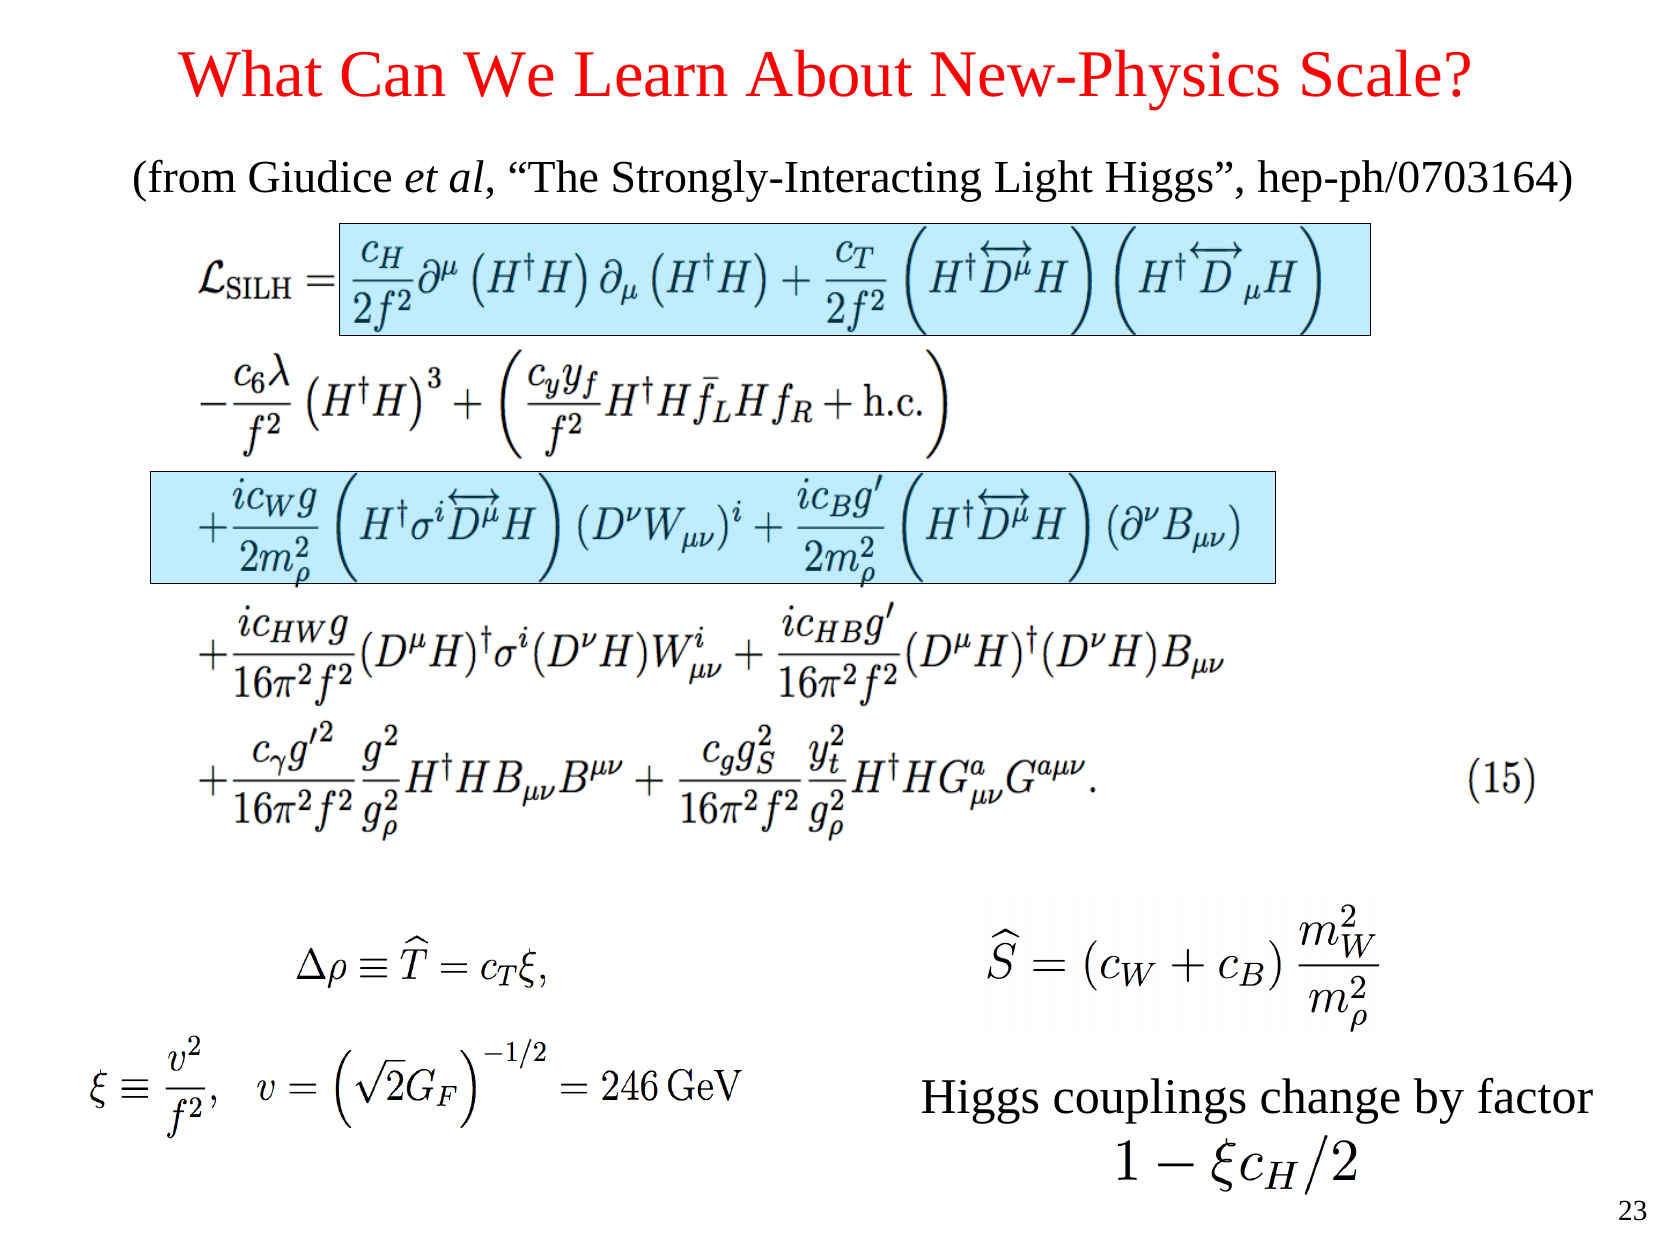

# What Can We Learn About New-Physics Scale?
(from Giudice et al, “The Strongly-Interacting Light Higgs”, hep-ph/0703164)
Higgs couplings change by factor
23